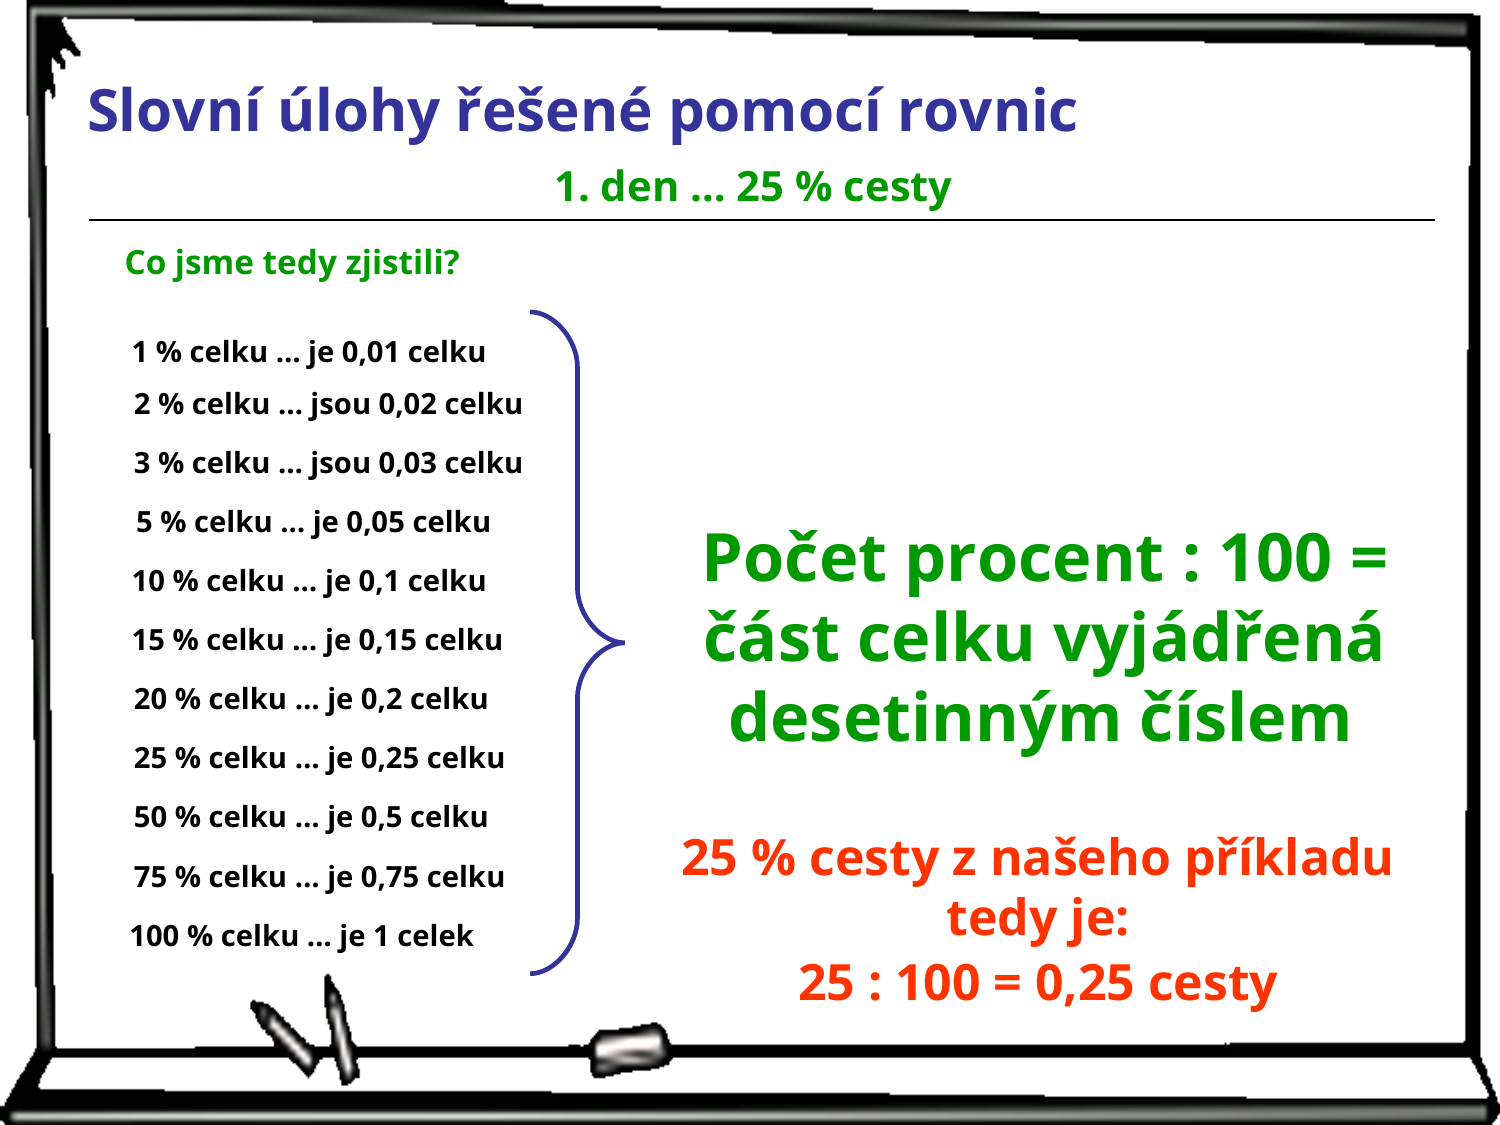

Slovní úlohy řešené pomocí rovnic
1. den … 25 % cesty
Co jsme tedy zjistili?
1 % celku … je 0,01 celku
2 % celku … jsou 0,02 celku
3 % celku … jsou 0,03 celku
5 % celku … je 0,05 celku
10 % celku … je 0,1 celku
Počet procent : 100 = část celku vyjádřená desetinným číslem
15 % celku … je 0,15 celku
20 % celku … je 0,2 celku
25 % celku … je 0,25 celku
50 % celku … je 0,5 celku
25 % cesty z našeho příkladu tedy je:
75 % celku … je 0,75 celku
25 : 100 = 0,25 cesty
100 % celku … je 1 celek